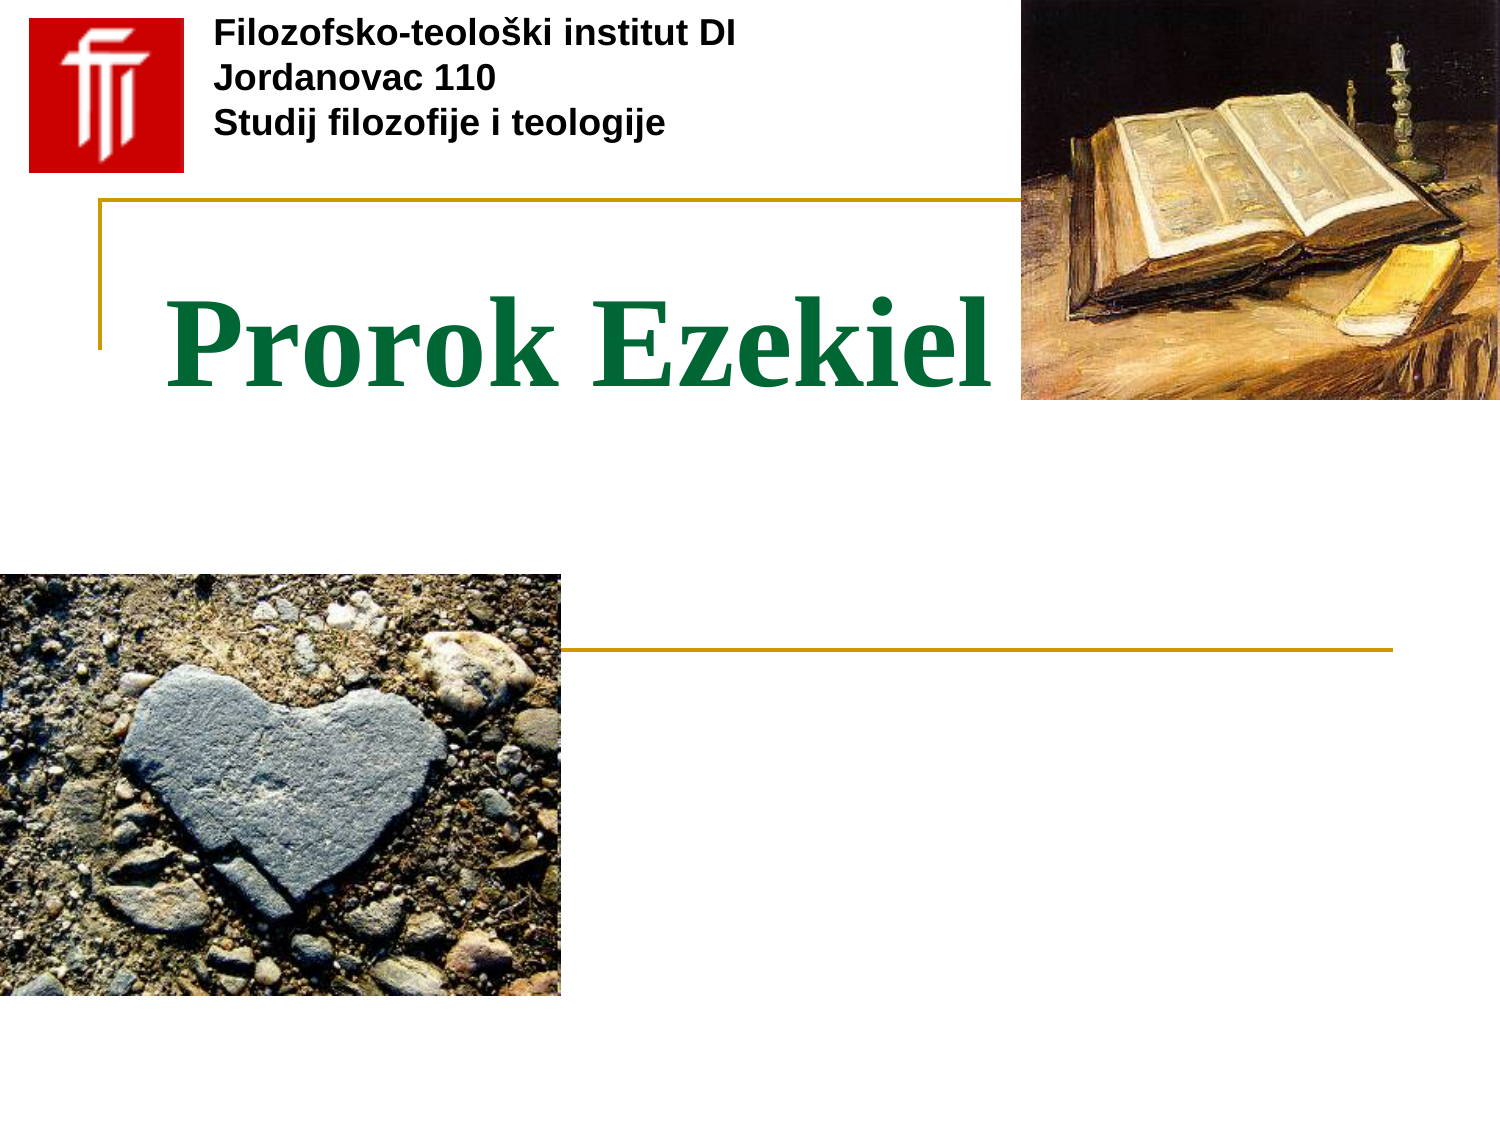

Filozofsko-teološki institut DI
Jordanovac 110
Studij filozofije i teologije
# Prorok Ezekiel